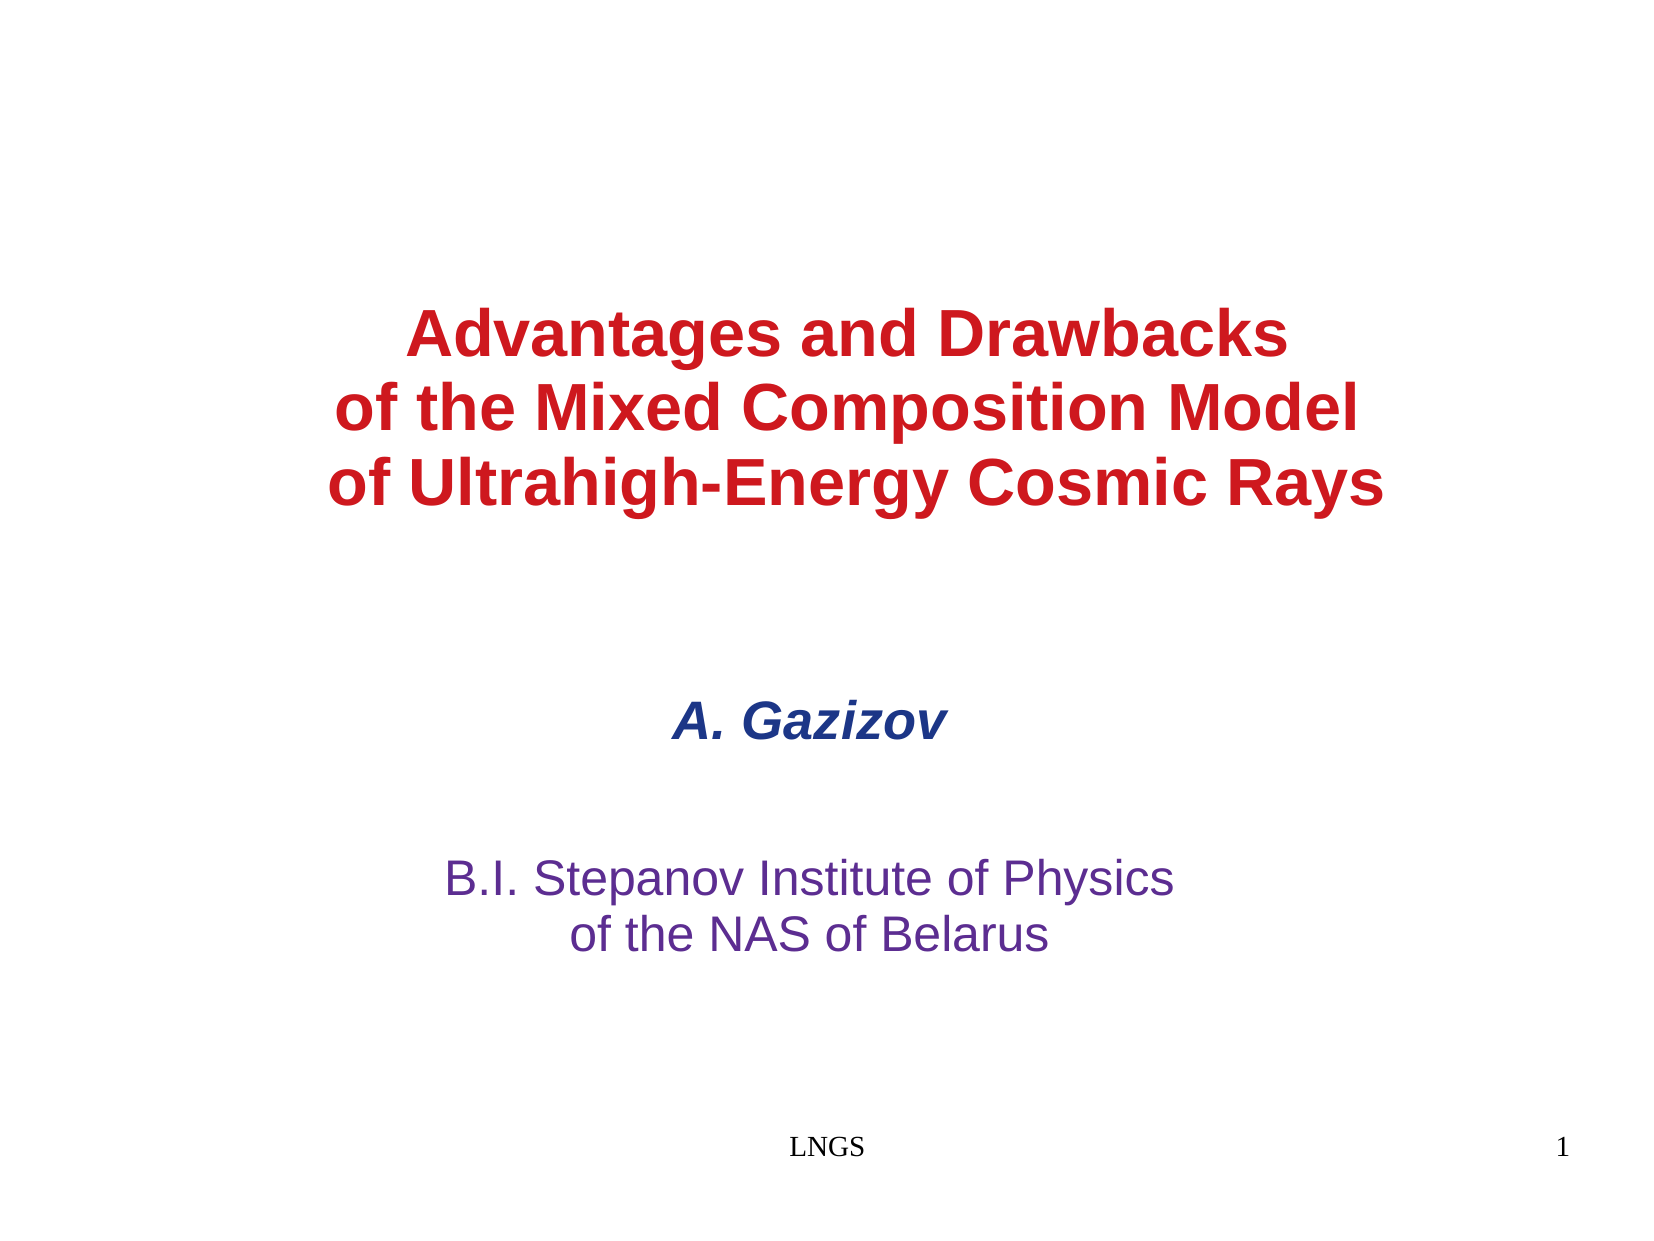

# Advantages and Drawbacks of the Mixed Composition Model of Ultrahigh-Energy Cosmic Rays
A. Gazizov
B.I. Stepanov Institute of Physics
of the NAS of Belarus
LNGS
1